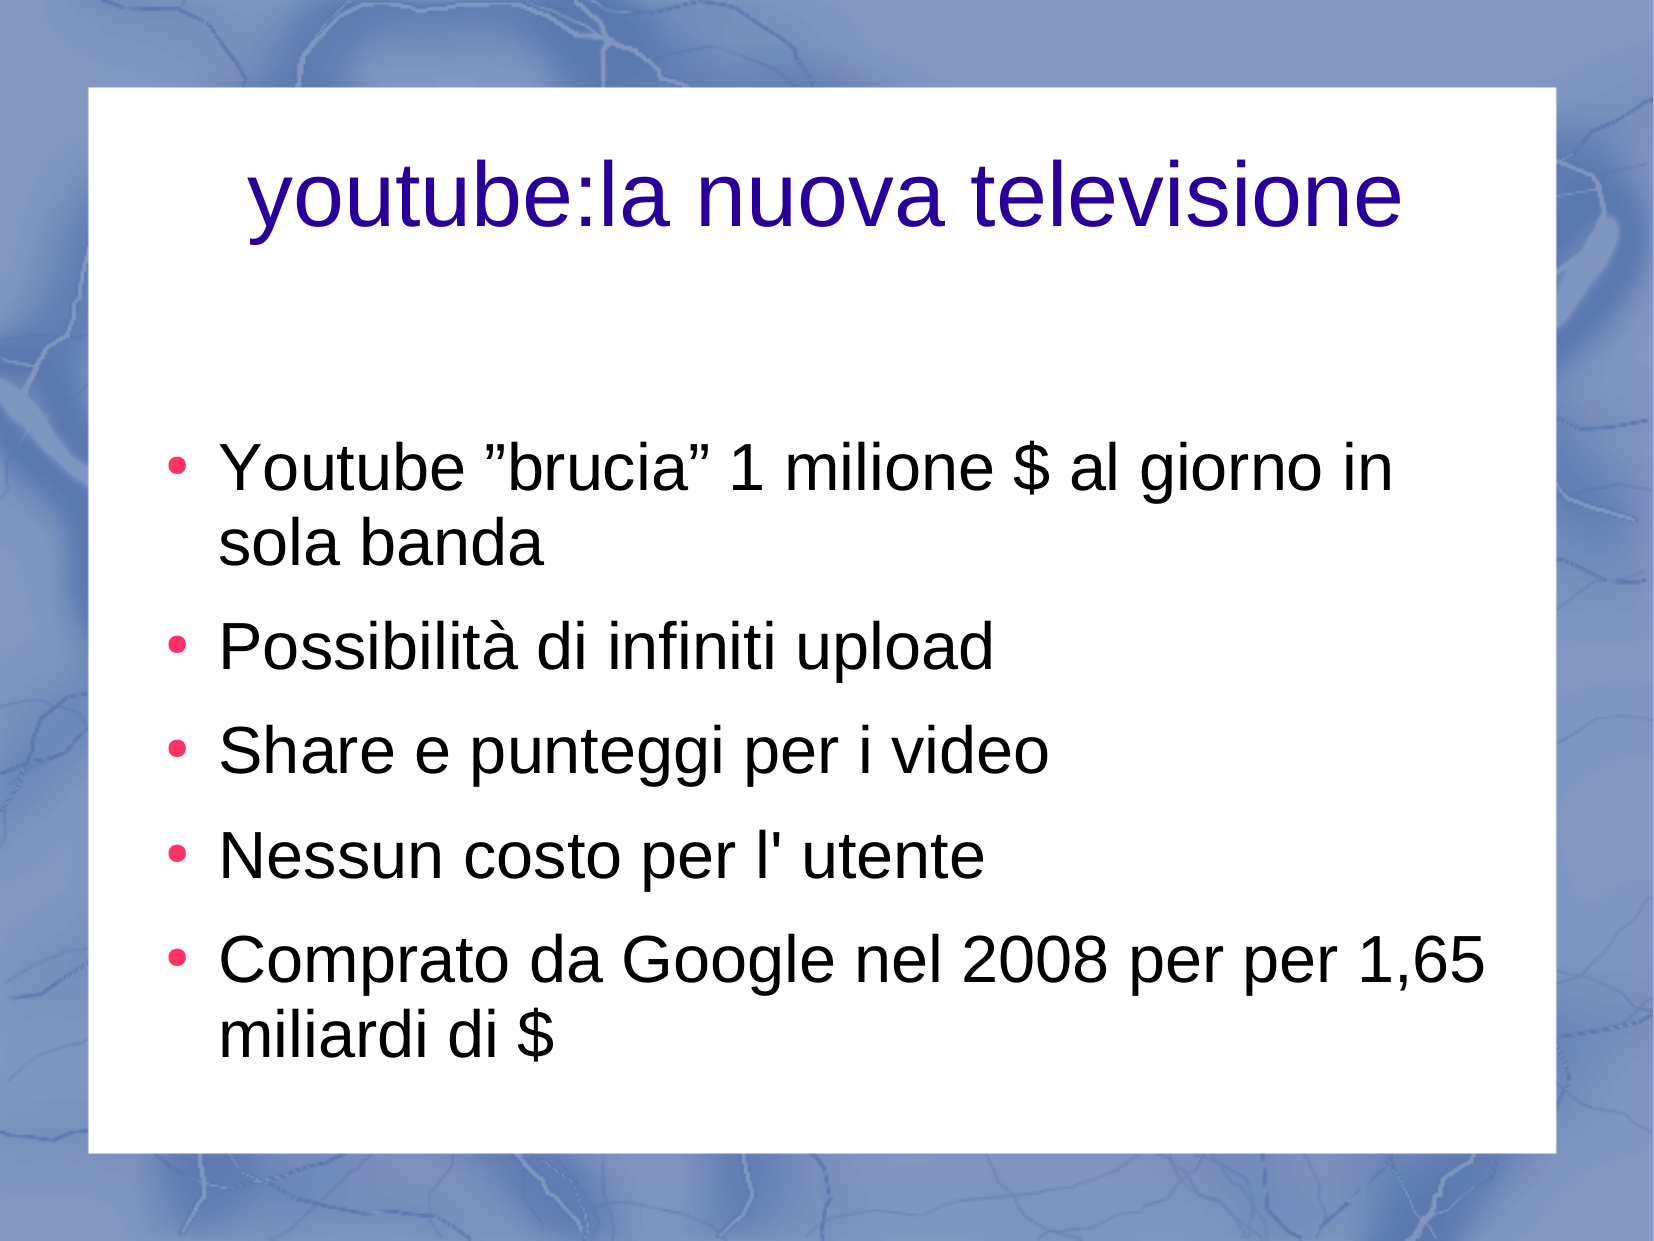

# youtube:la nuova televisione
Youtube ”brucia” 1 milione $ al giorno in sola banda
Possibilità di infiniti upload
Share e punteggi per i video
Nessun costo per l' utente
Comprato da Google nel 2008 per per 1,65 miliardi di $